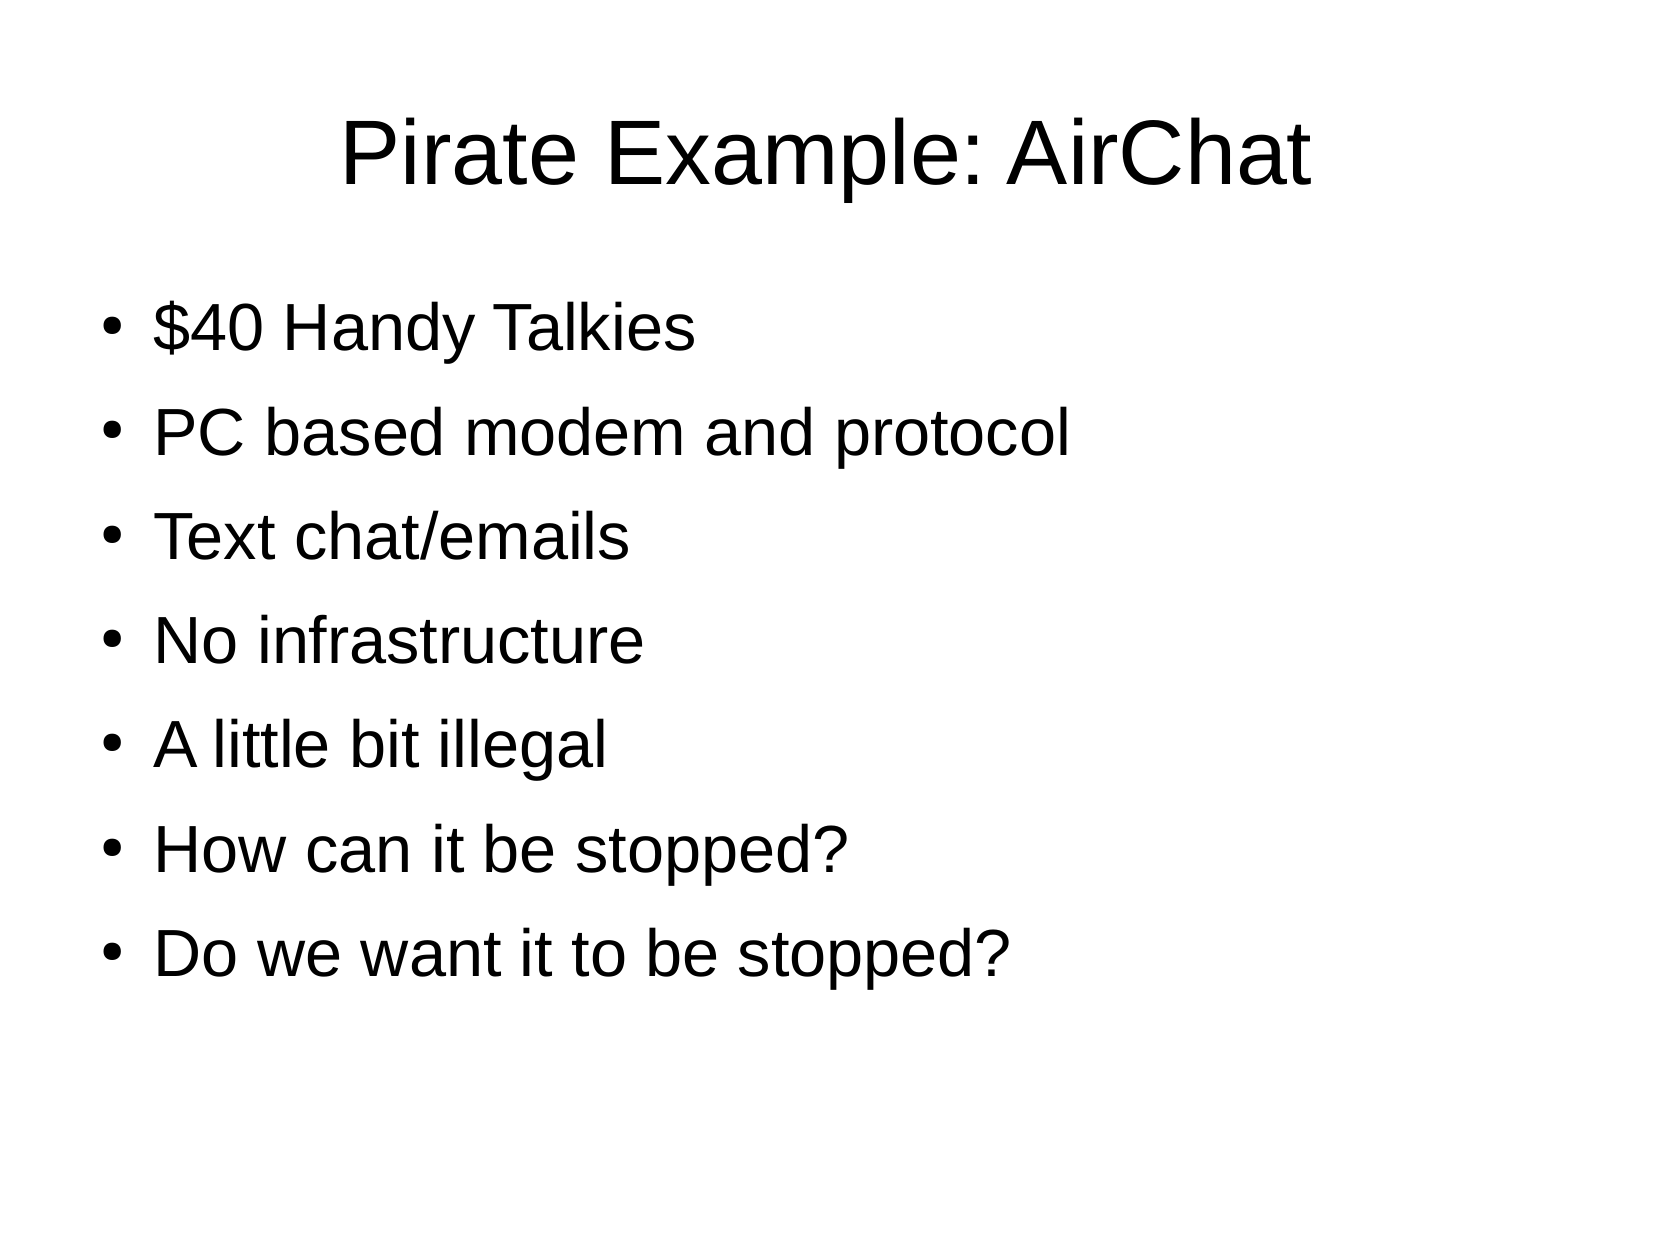

# Pirate Example: AirChat
$40 Handy Talkies
PC based modem and protocol
Text chat/emails
No infrastructure
A little bit illegal
How can it be stopped?
Do we want it to be stopped?